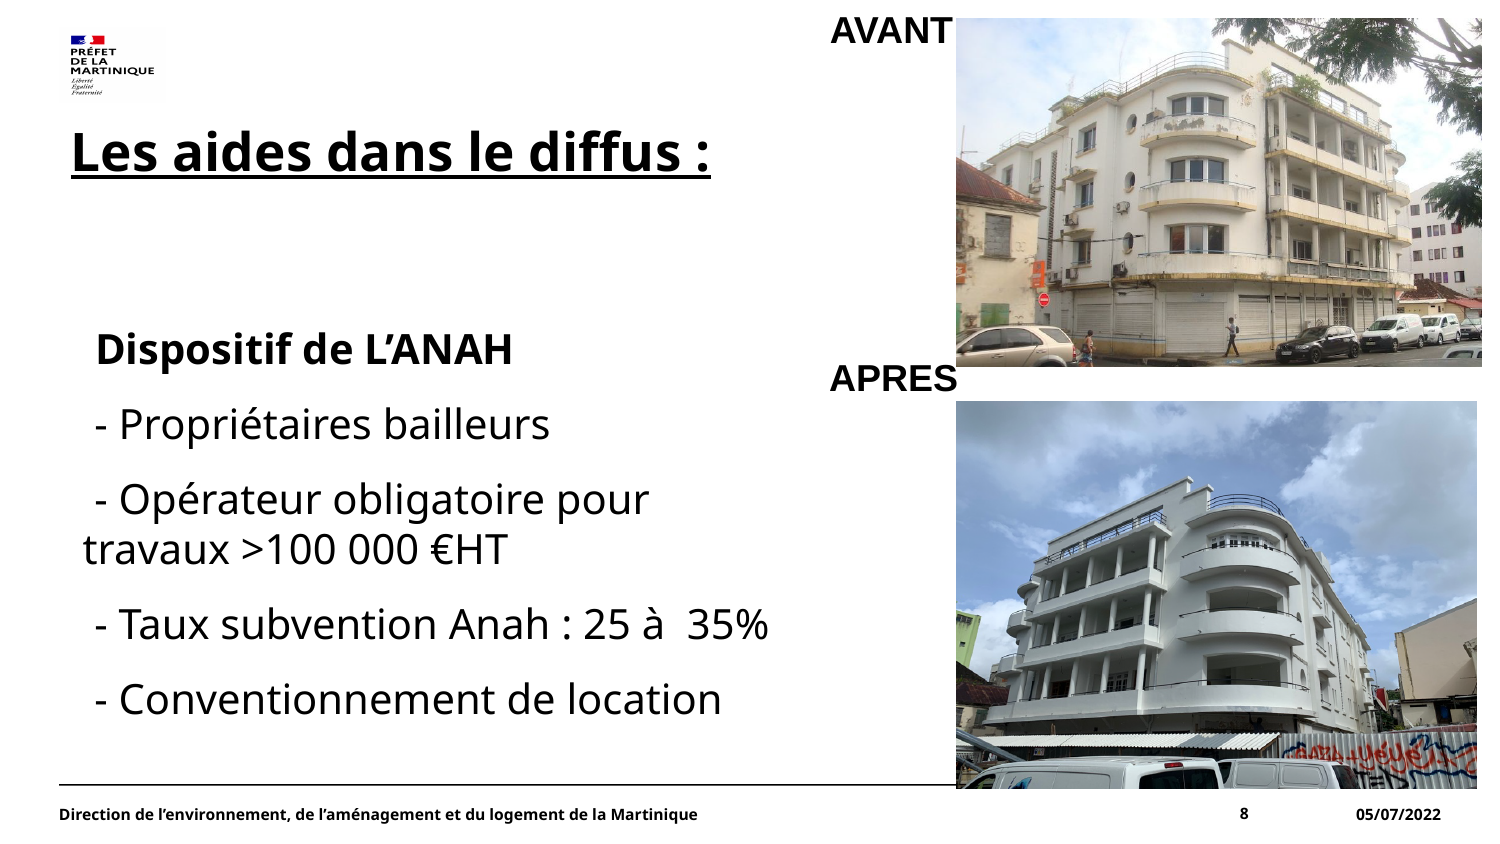

AVANT
Les aides dans le diffus :
# Dispositif de L’ANAH
- Propriétaires bailleurs
- Opérateur obligatoire pour travaux >100 000 €HT
- Taux subvention Anah : 25 à  35%
- Conventionnement de location
APRES
Direction de l’environnement, de l’aménagement et du logement de la Martinique
05/07/2022